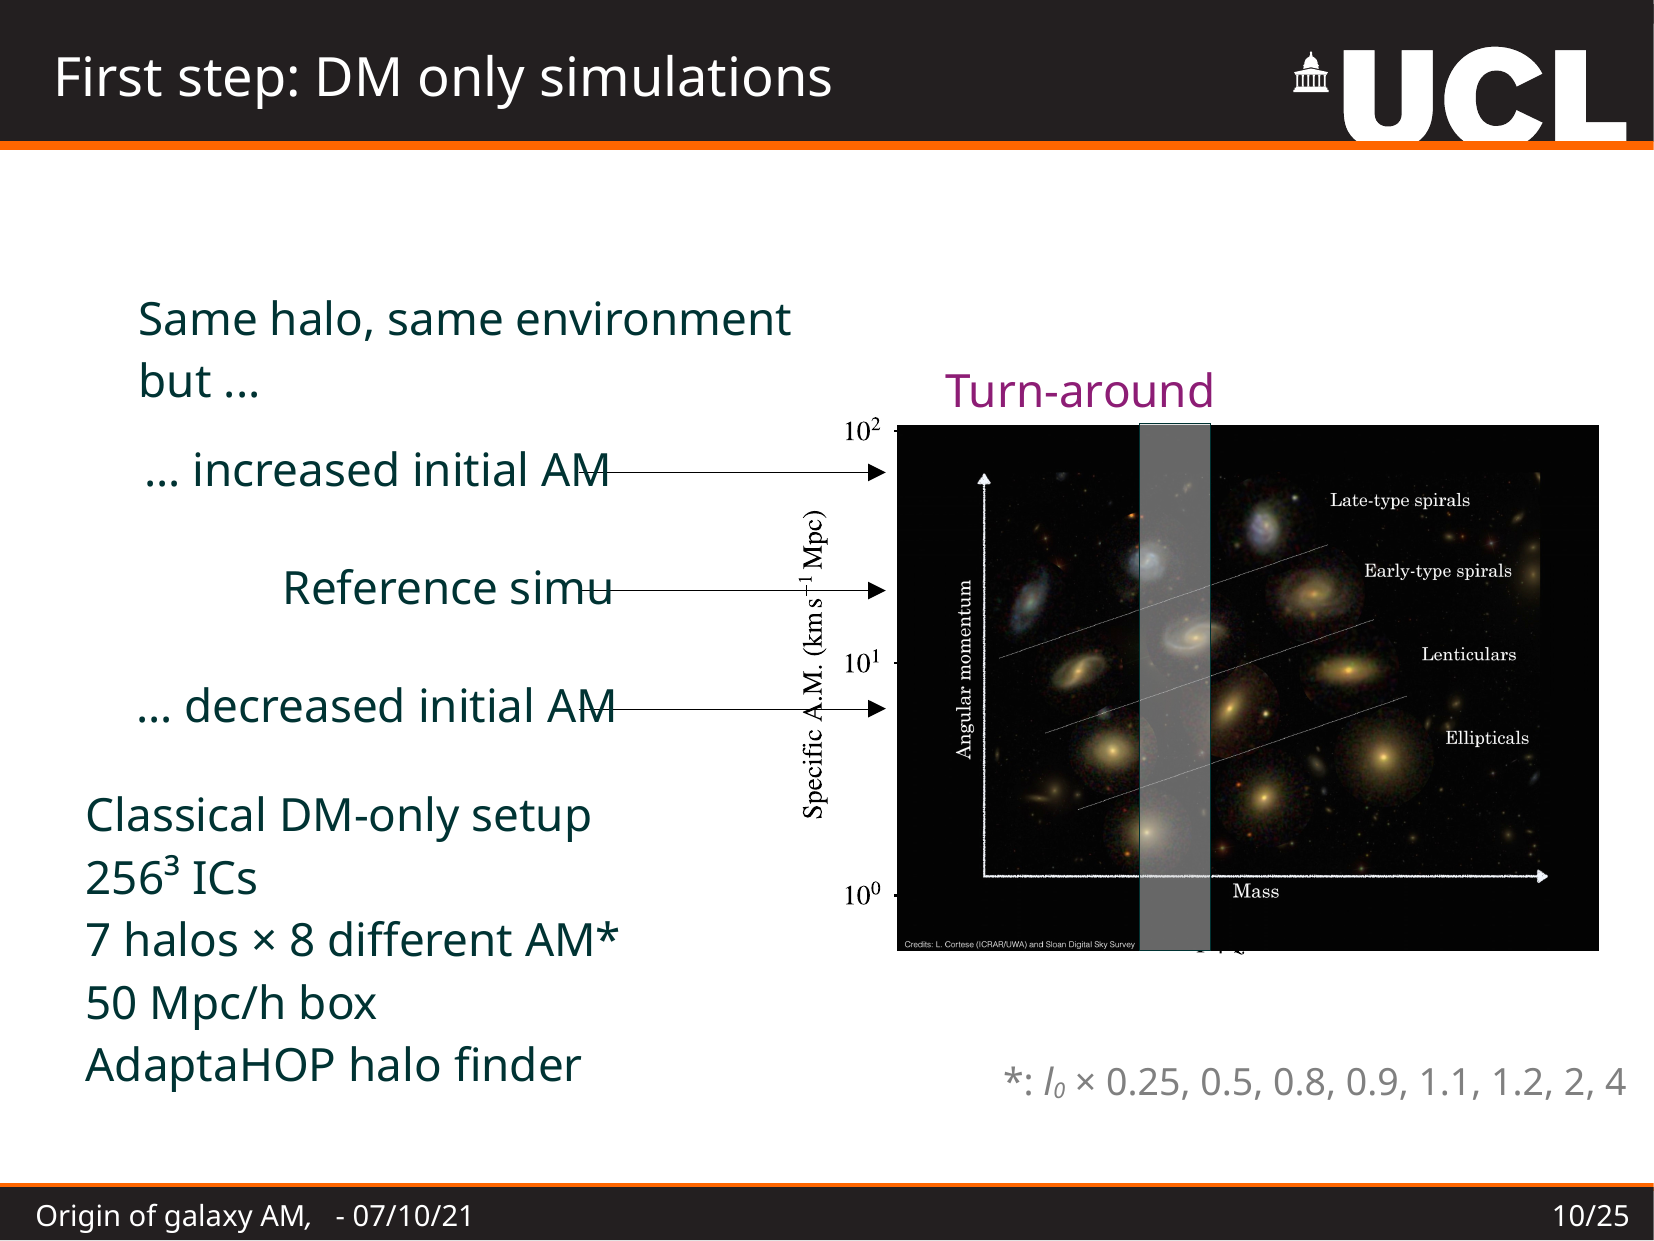

# First step: DM only simulations
Same halo, same environment but ...
Turn-around
… increased initial AM
Reference simu
TTT growth ~ a3/2
… decreased initial AM
Classical DM-only setup
256³ ICs
7 halos × 8 different AM*
50 Mpc/h box
AdaptaHOP halo finder
*: l0 × 0.25, 0.5, 0.8, 0.9, 1.1, 1.2, 2, 4
03 September 2021
10